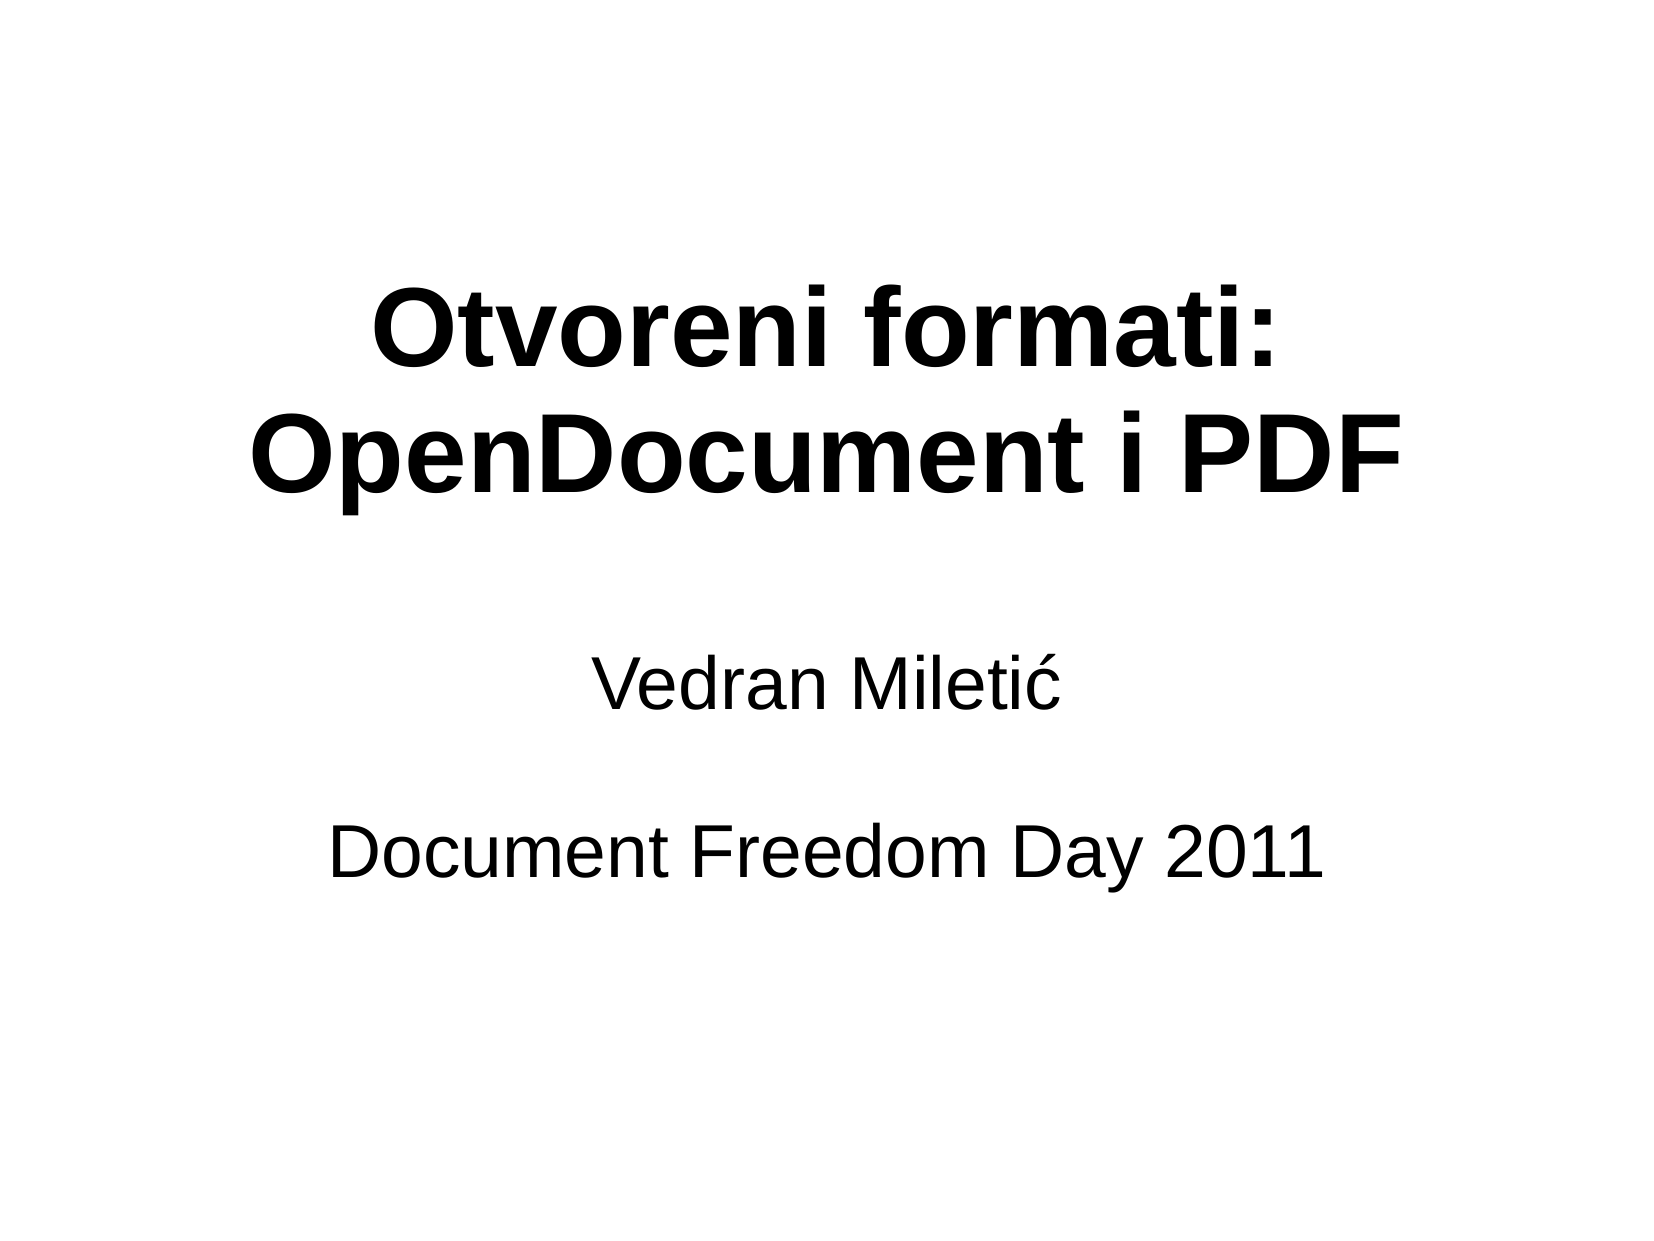

# Otvoreni formati: OpenDocument i PDF
Vedran Miletić
Document Freedom Day 2011